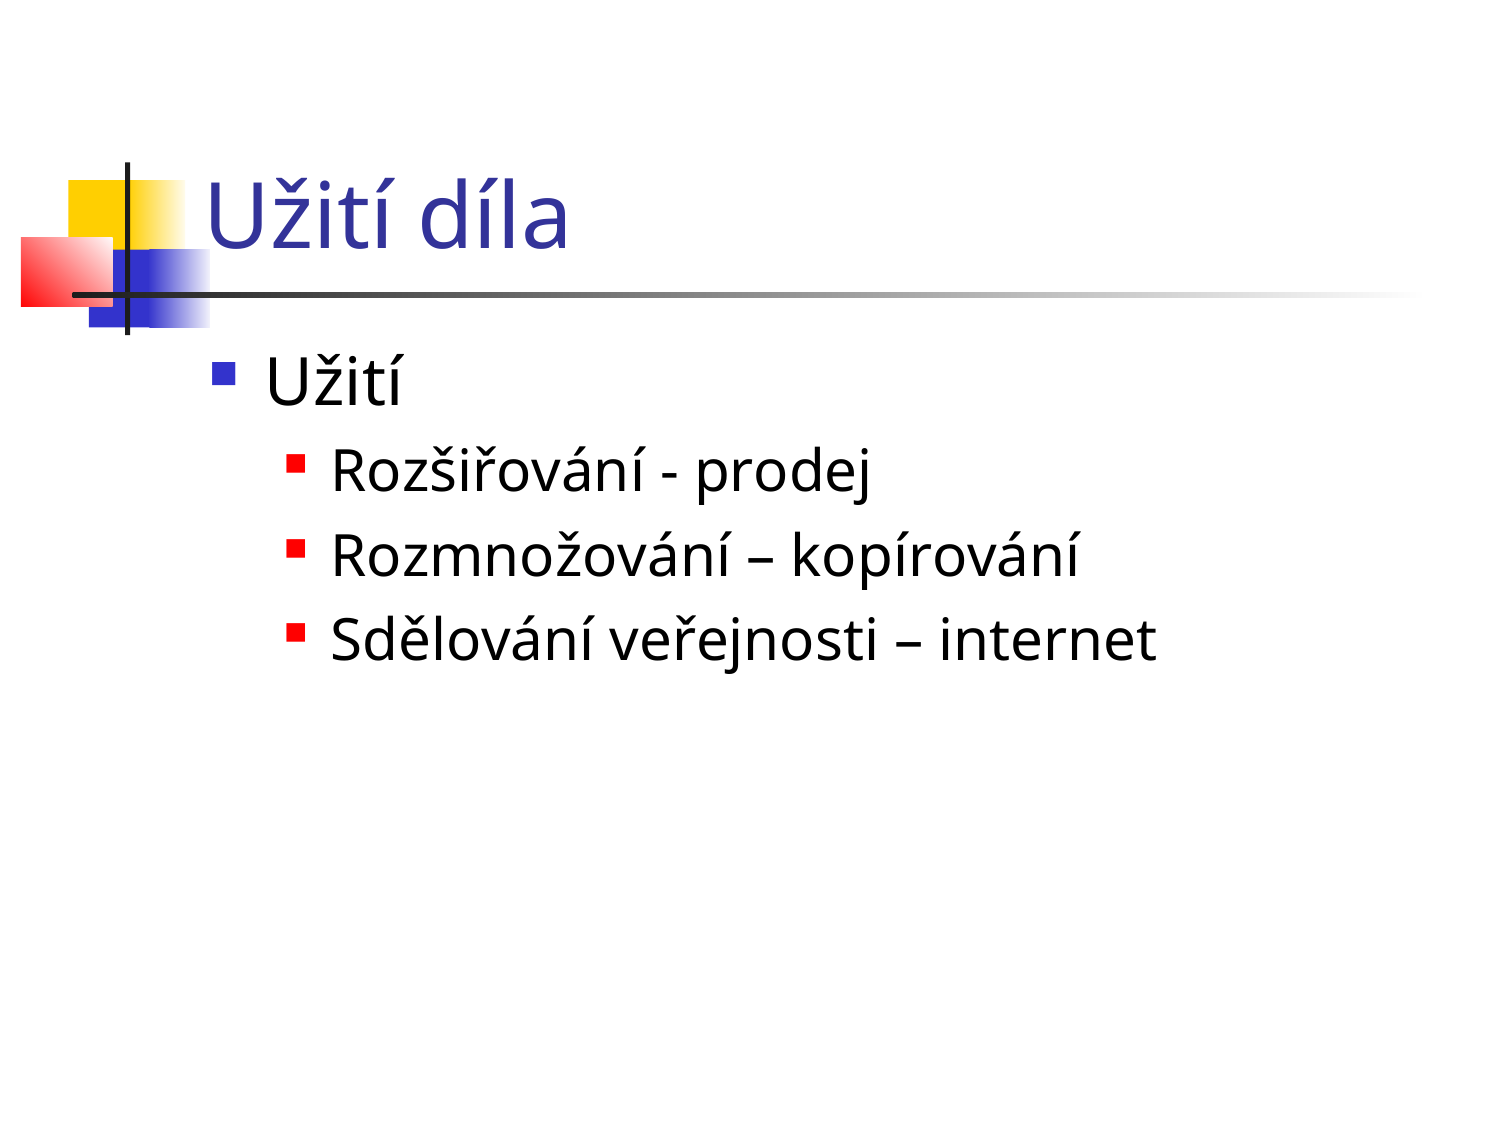

# Užití díla
Užití
Rozšiřování - prodej
Rozmnožování – kopírování
Sdělování veřejnosti – internet